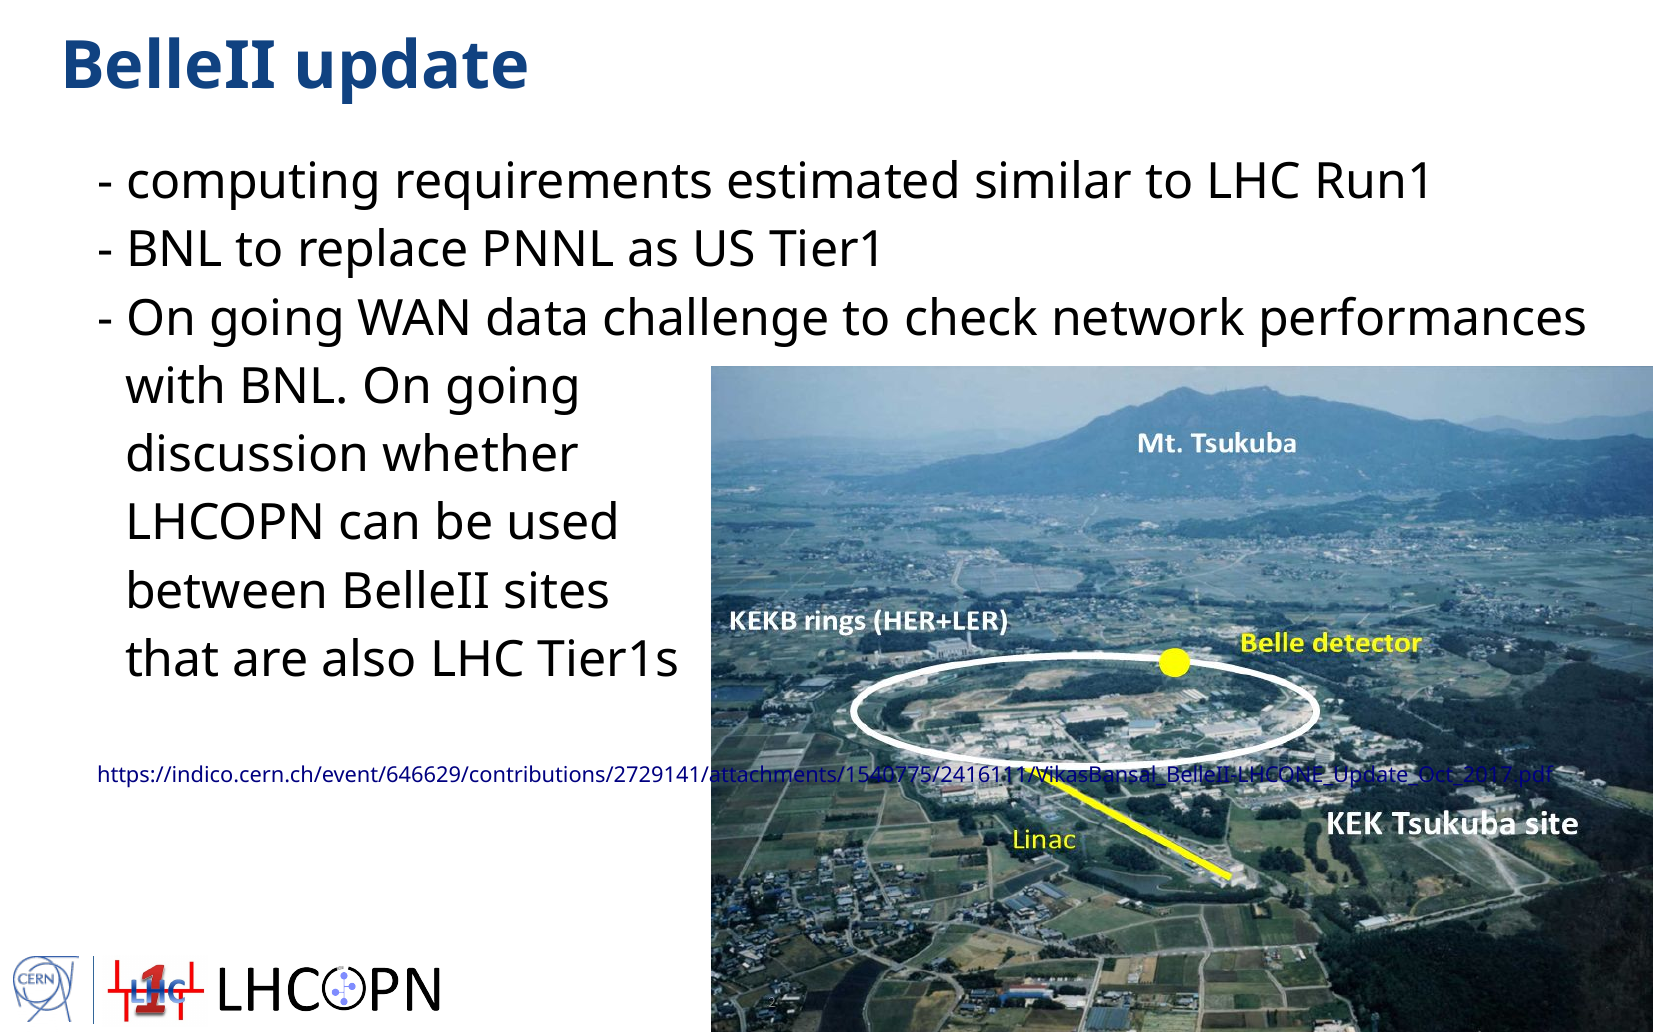

# BelleII update
- computing requirements estimated similar to LHC Run1
- BNL to replace PNNL as US Tier1
- On going WAN data challenge to check network performances with BNL. On going
discussion whether
LHCOPN can be used
between BelleII sites
that are also LHC Tier1s
https://indico.cern.ch/event/646629/contributions/2729141/attachments/1540775/2416111/VikasBansal_BelleII-LHCONE_Update_Oct_2017.pdf